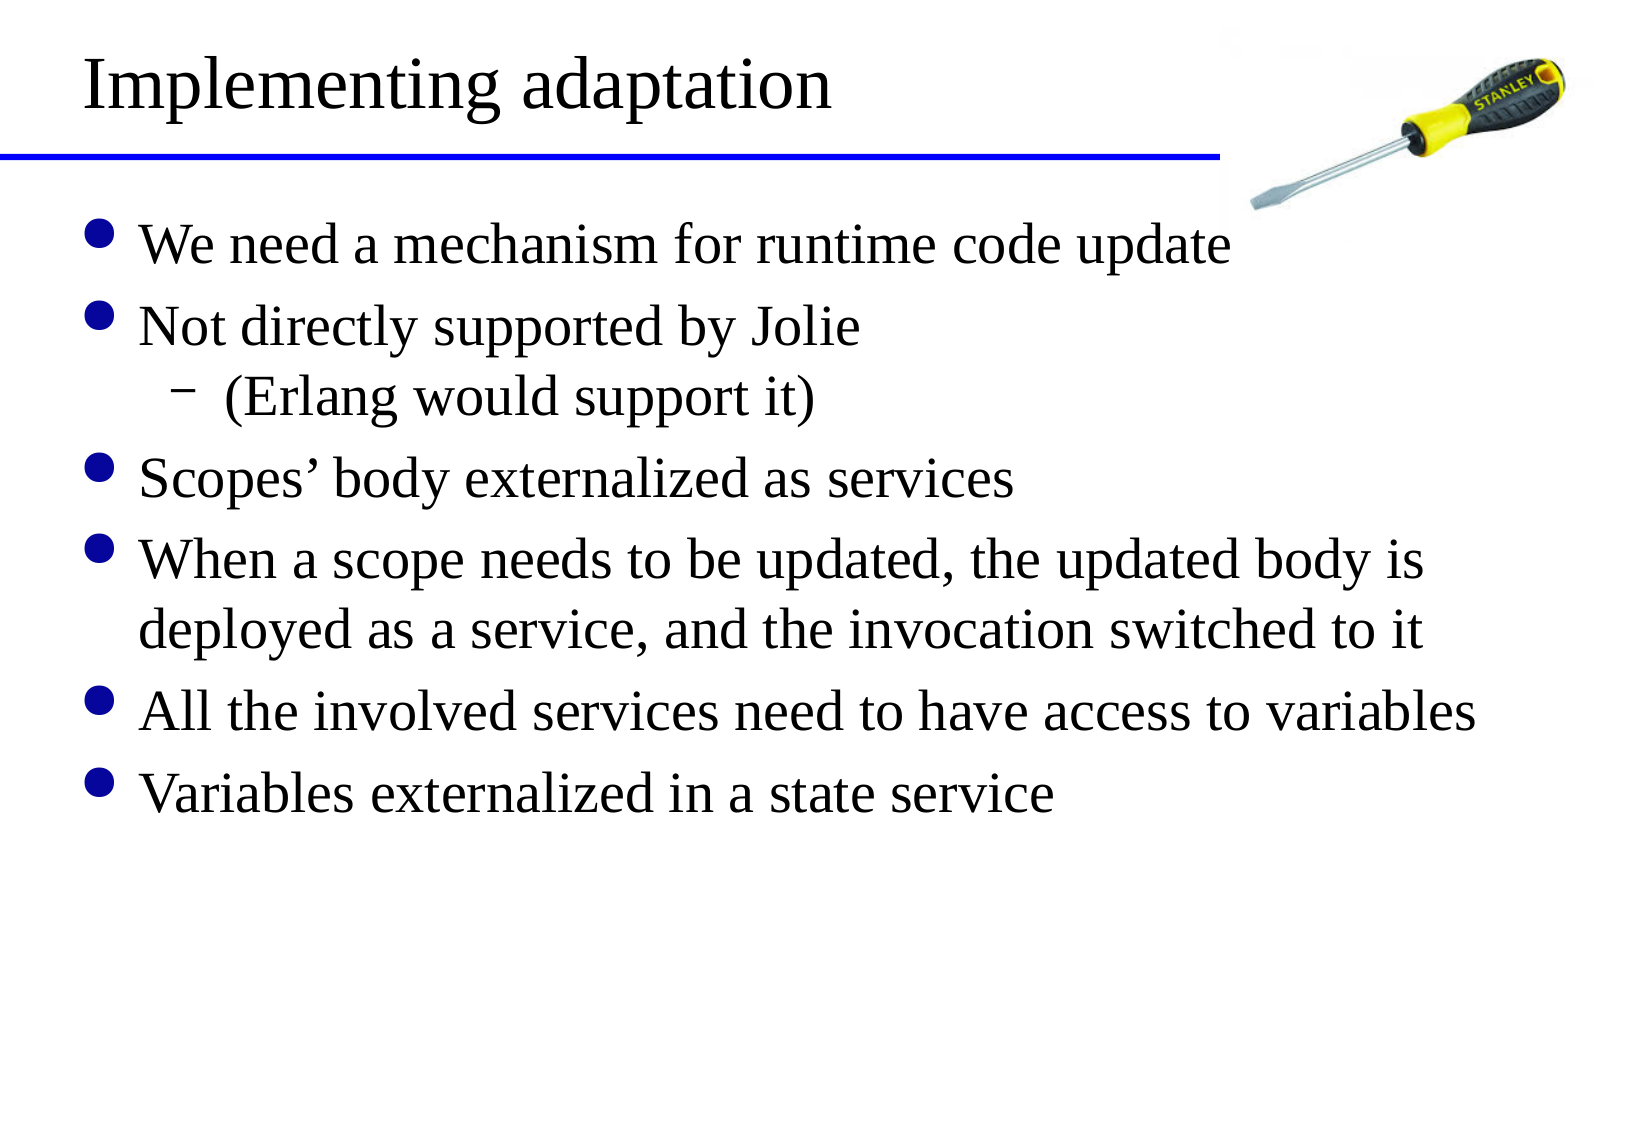

# Implementing adaptation
We need a mechanism for runtime code update
Not directly supported by Jolie
(Erlang would support it)
Scopes’ body externalized as services
When a scope needs to be updated, the updated body is deployed as a service, and the invocation switched to it
All the involved services need to have access to variables
Variables externalized in a state service